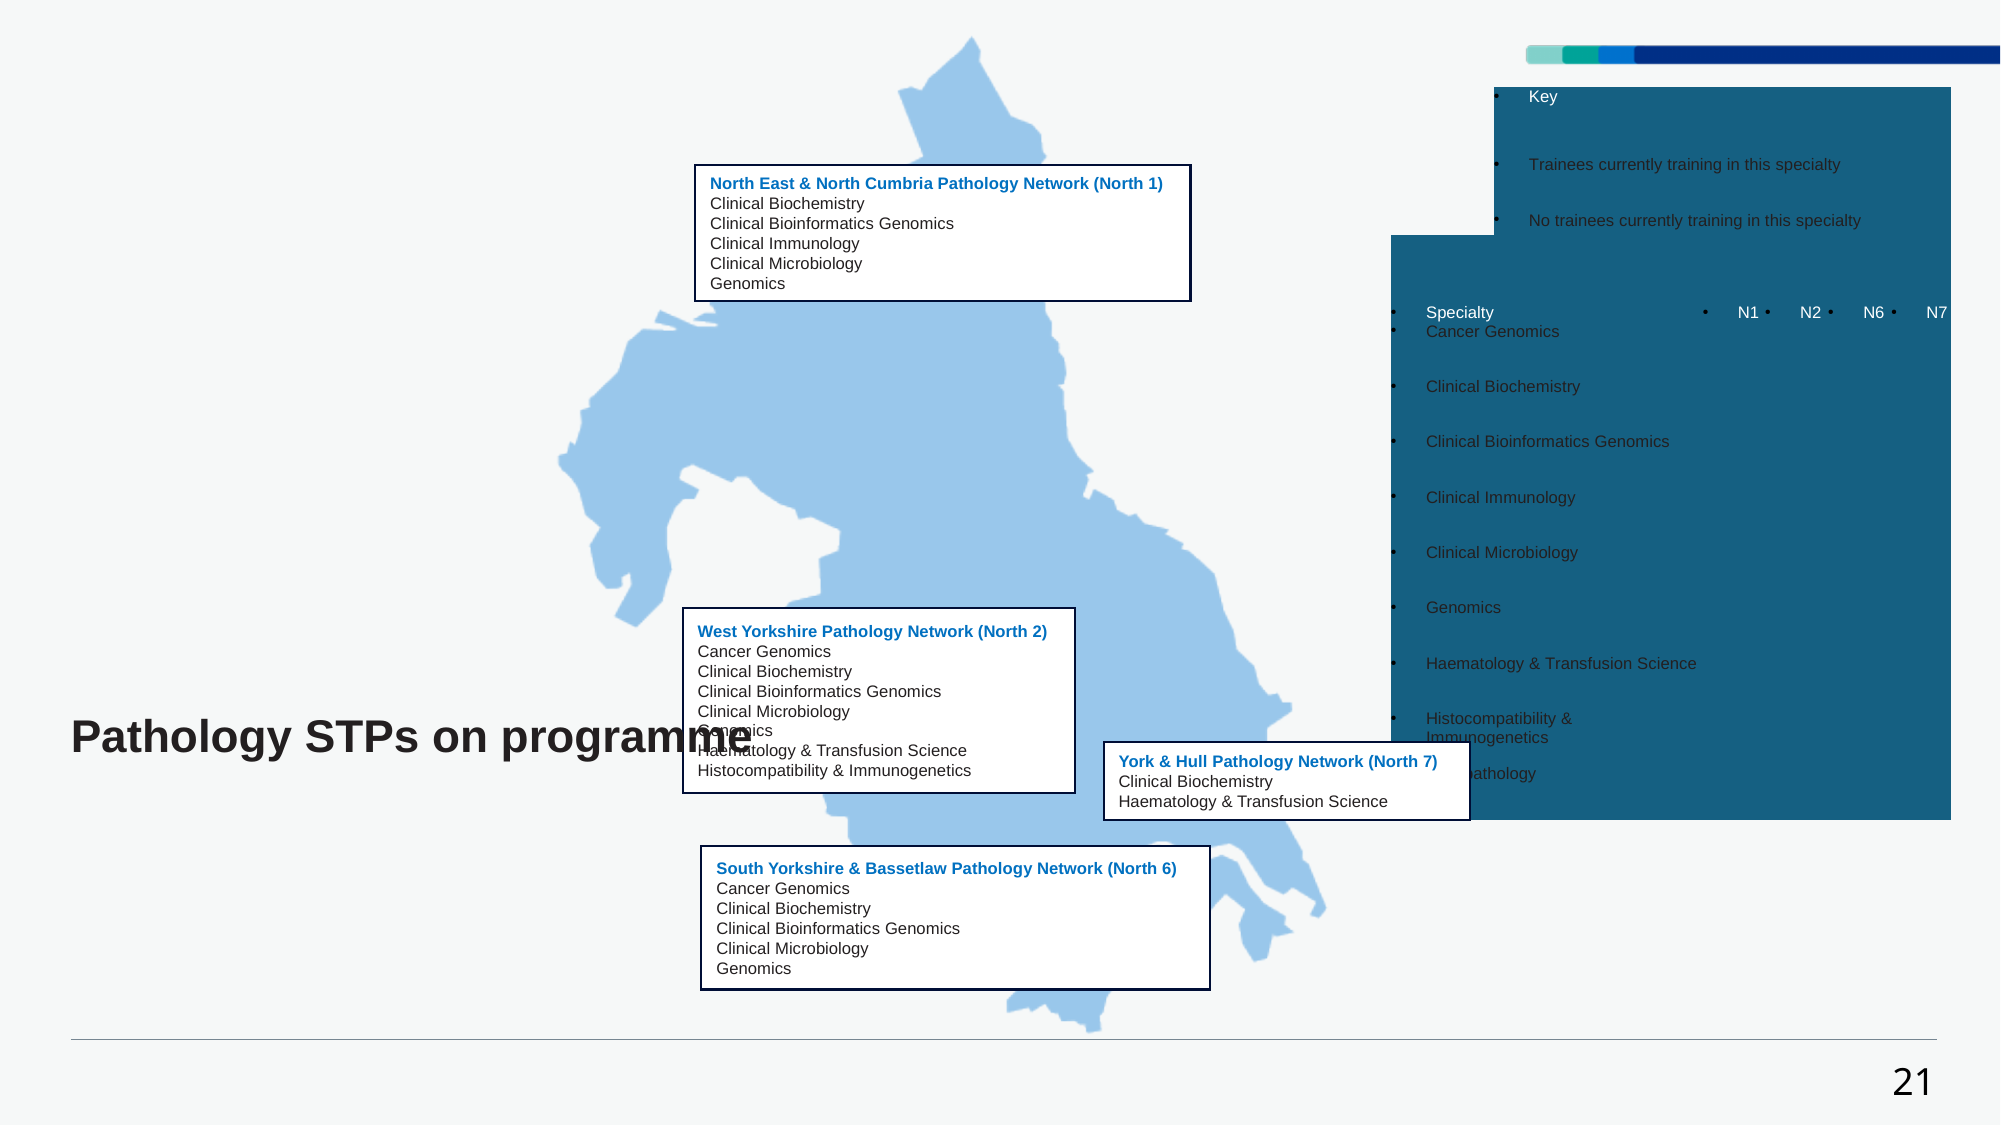

| Key | |
| --- | --- |
| Trainees currently training in this specialty | |
| No trainees currently training in this specialty | |
North East & North Cumbria Pathology Network (North 1)
Clinical Biochemistry
Clinical Bioinformatics Genomics
Clinical Immunology
Clinical Microbiology
Genomics
| | Pathology Network | | | |
| --- | --- | --- | --- | --- |
| Specialty | N1 | N2 | N6 | N7 |
| Cancer Genomics | | | | |
| Clinical Biochemistry | | | | |
| Clinical Bioinformatics Genomics | | | | |
| Clinical Immunology | | | | |
| Clinical Microbiology | | | | |
| Genomics | | | | |
| Haematology & Transfusion Science | | | | |
| Histocompatibility & Immunogenetics | | | | |
| Histopathology | | | | |
# Pathology STPs on programme
West Yorkshire Pathology Network (North 2)
Cancer Genomics
Clinical Biochemistry
Clinical Bioinformatics Genomics
Clinical Microbiology
Genomics
Haematology & Transfusion Science
Histocompatibility & Immunogenetics
York & Hull Pathology Network (North 7)
Clinical Biochemistry
Haematology & Transfusion Science
South Yorkshire & Bassetlaw Pathology Network (North 6)
Cancer Genomics
Clinical Biochemistry
Clinical Bioinformatics Genomics
Clinical Microbiology
Genomics